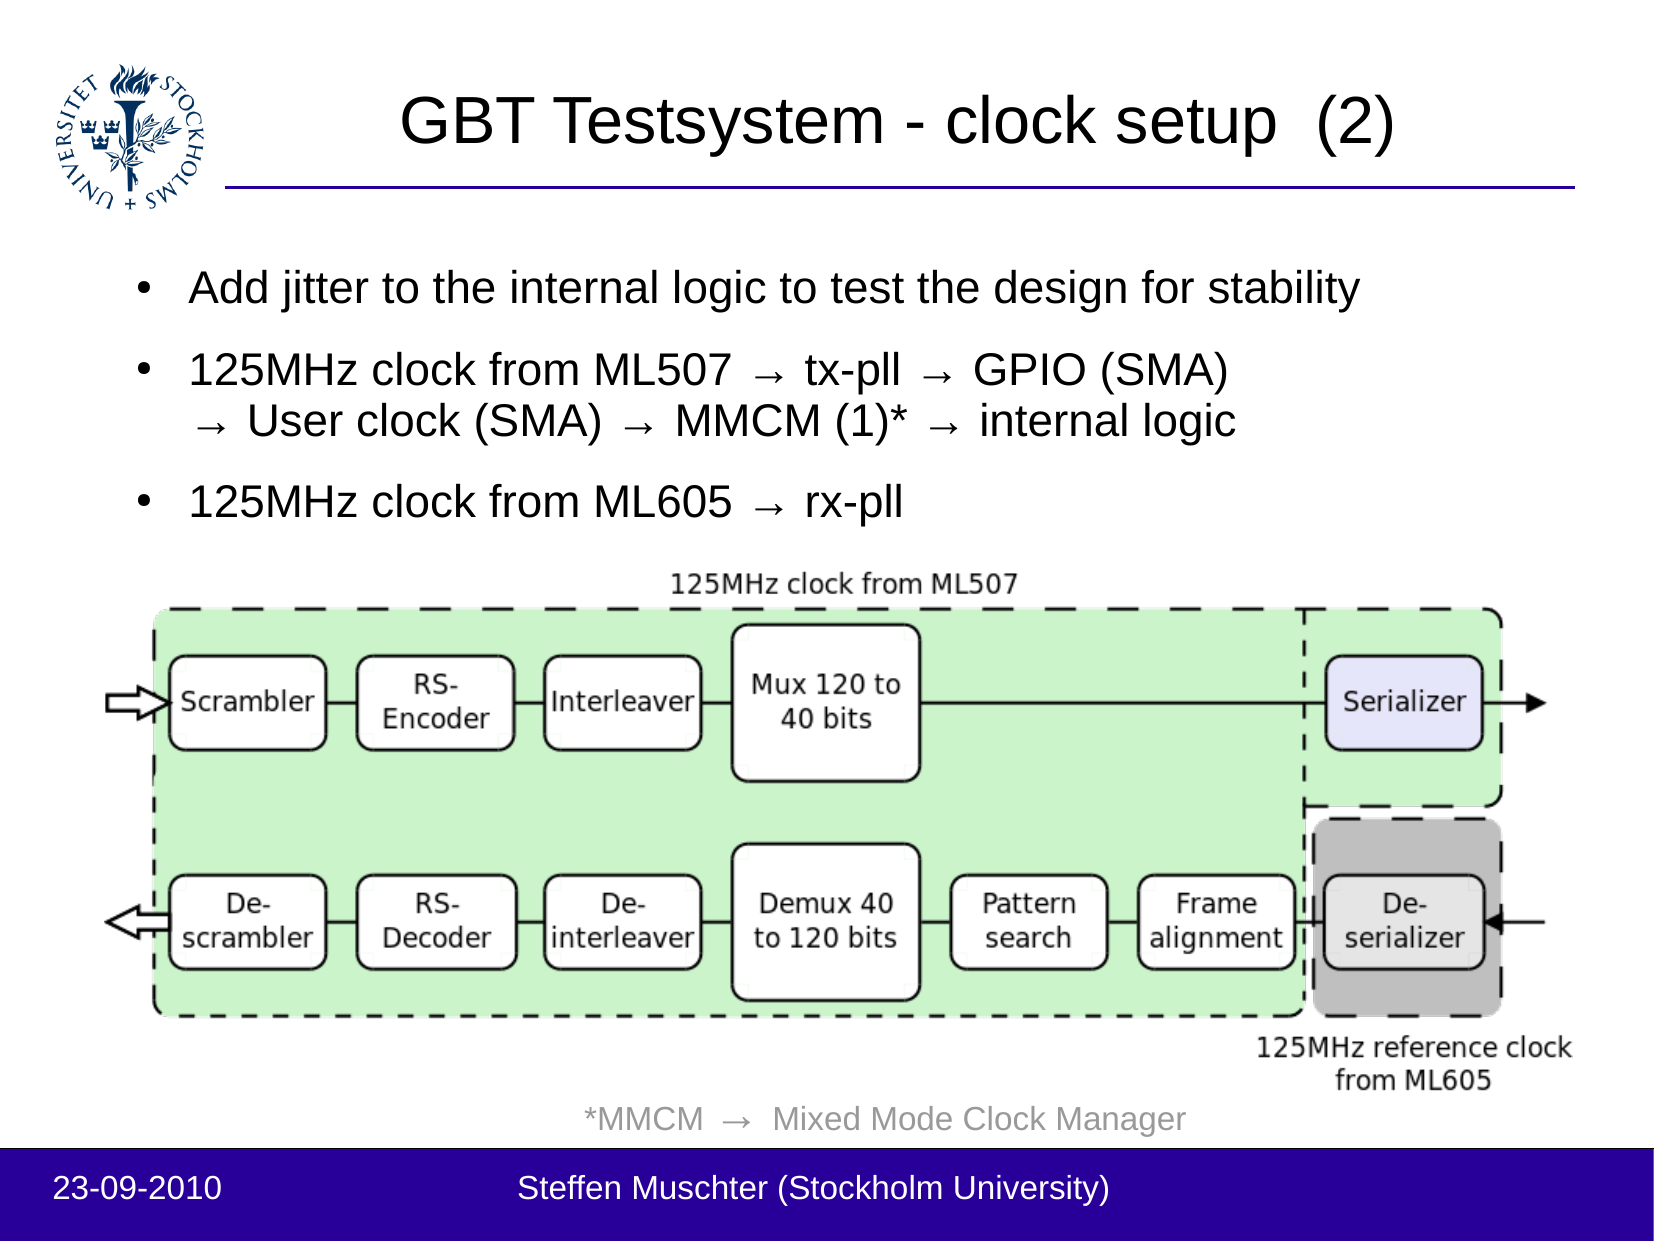

GBT Testsystem - clock setup (2)
Add jitter to the internal logic to test the design for stability
125MHz clock from ML507 → tx-pll → GPIO (SMA)
→ User clock (SMA) → MMCM (1)* → internal logic
125MHz clock from ML605 → rx-pll
*MMCM → Mixed Mode Clock Manager